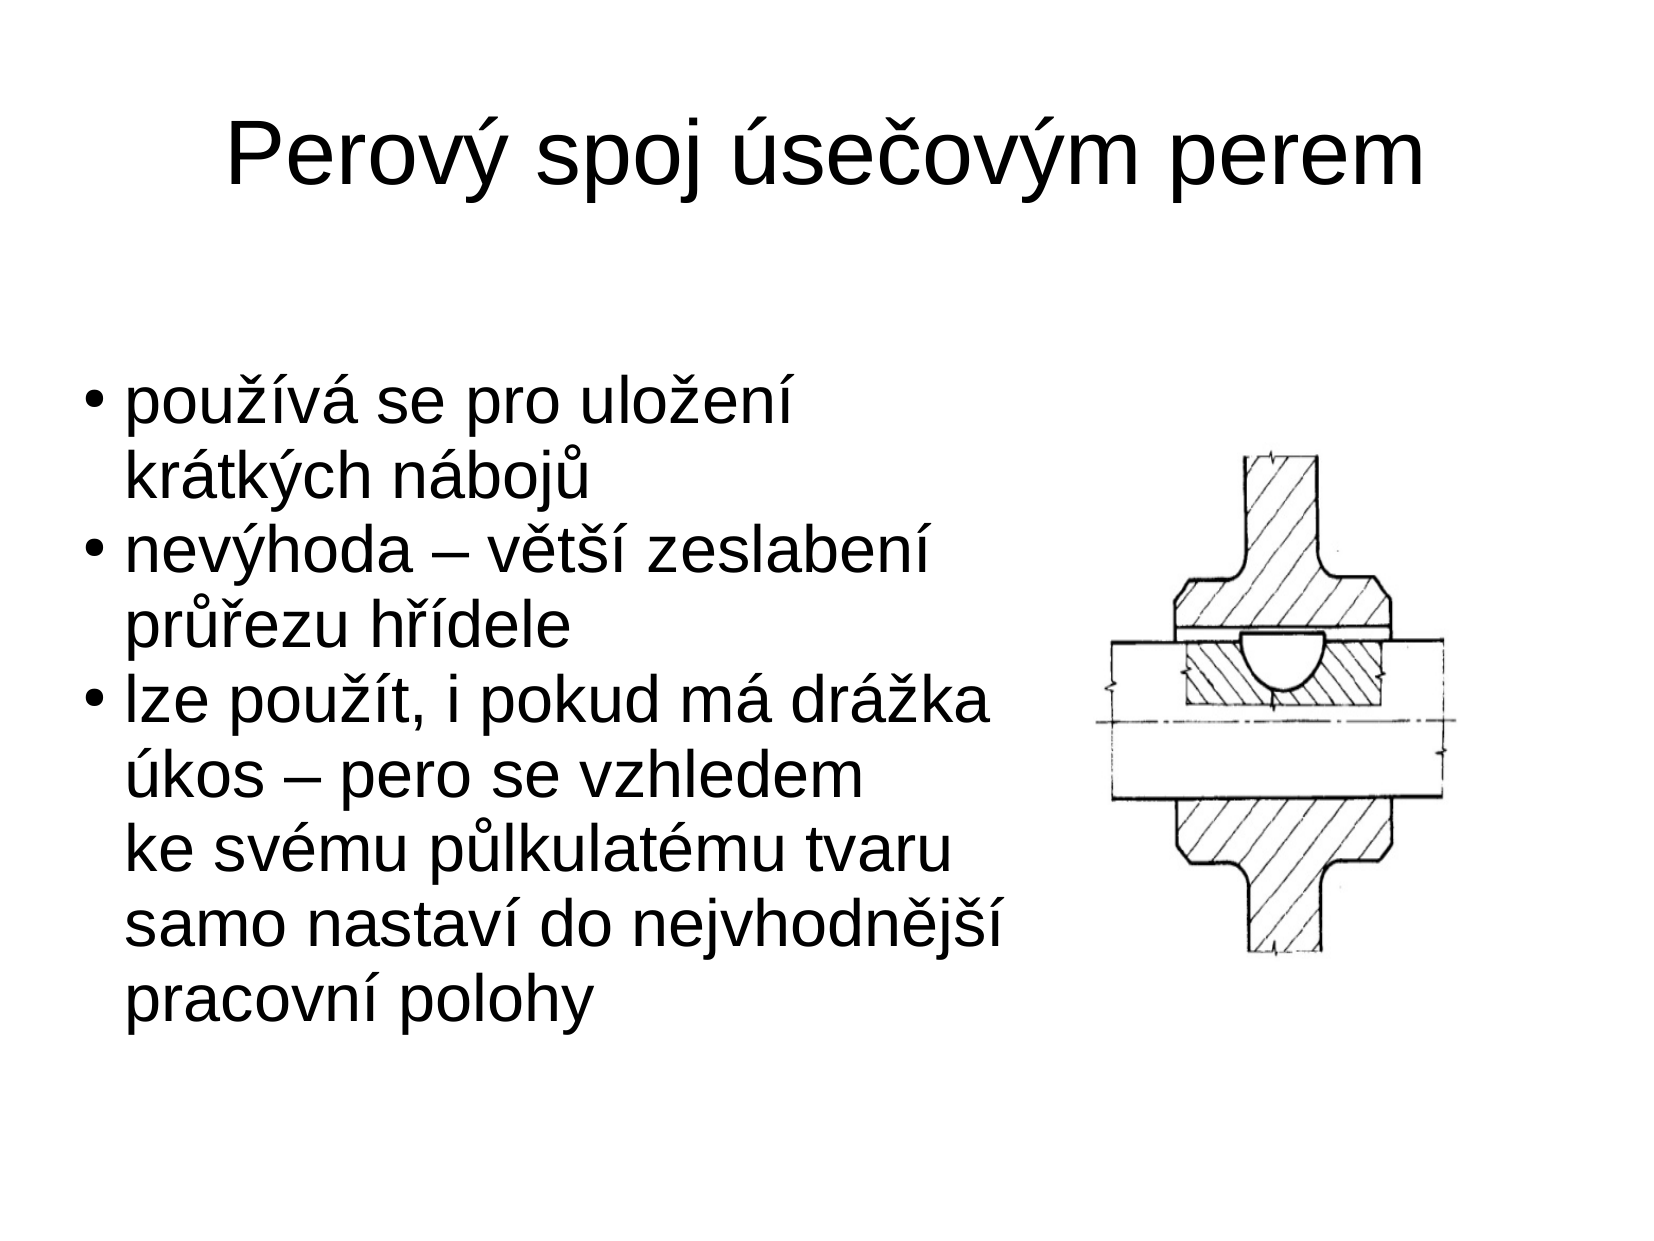

# Perový spoj úsečovým perem
 používá se pro uložení
 krátkých nábojů
 nevýhoda – větší zeslabení
 průřezu hřídele
 lze použít, i pokud má drážka
 úkos – pero se vzhledem
 ke svému půlkulatému tvaru
 samo nastaví do nejvhodnější
 pracovní polohy